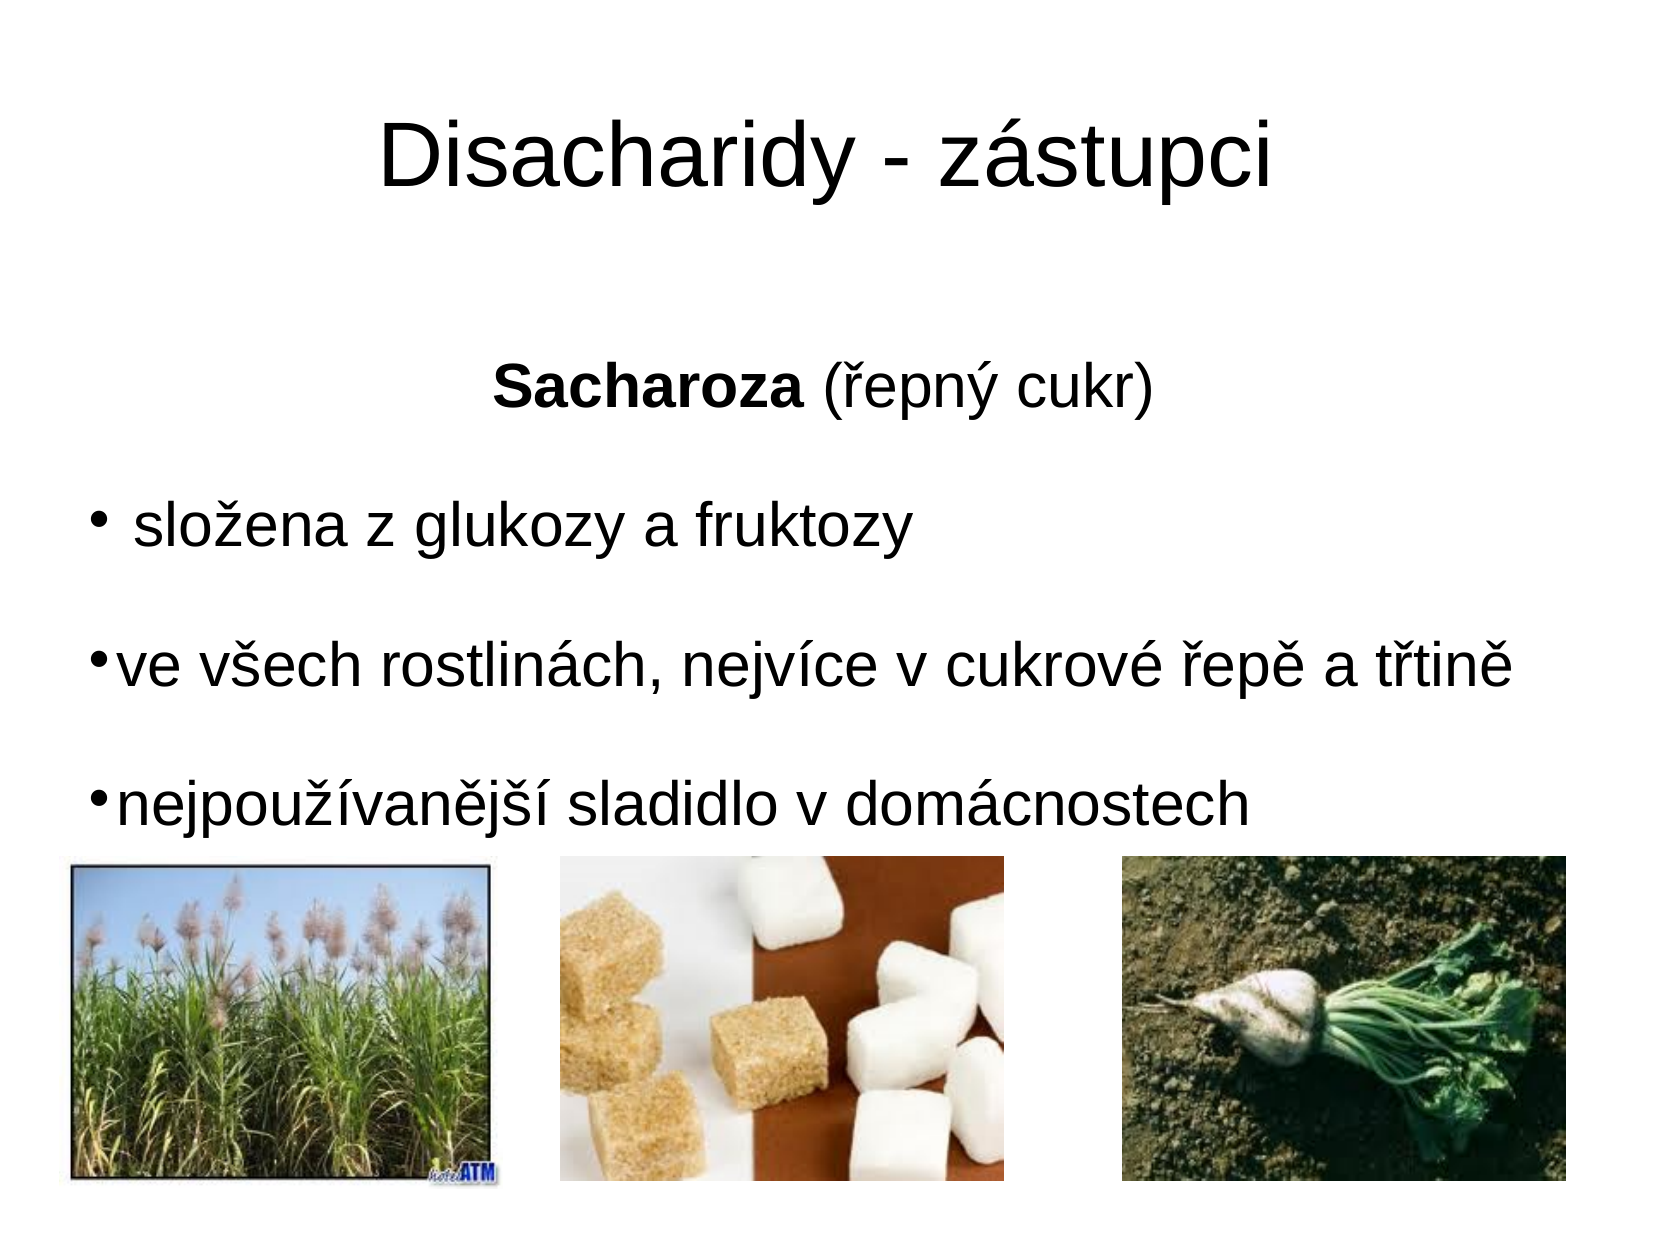

# Disacharidy - zástupci
Sacharoza (řepný cukr)
 složena z glukozy a fruktozy
ve všech rostlinách, nejvíce v cukrové řepě a třtině
nejpoužívanější sladidlo v domácnostech